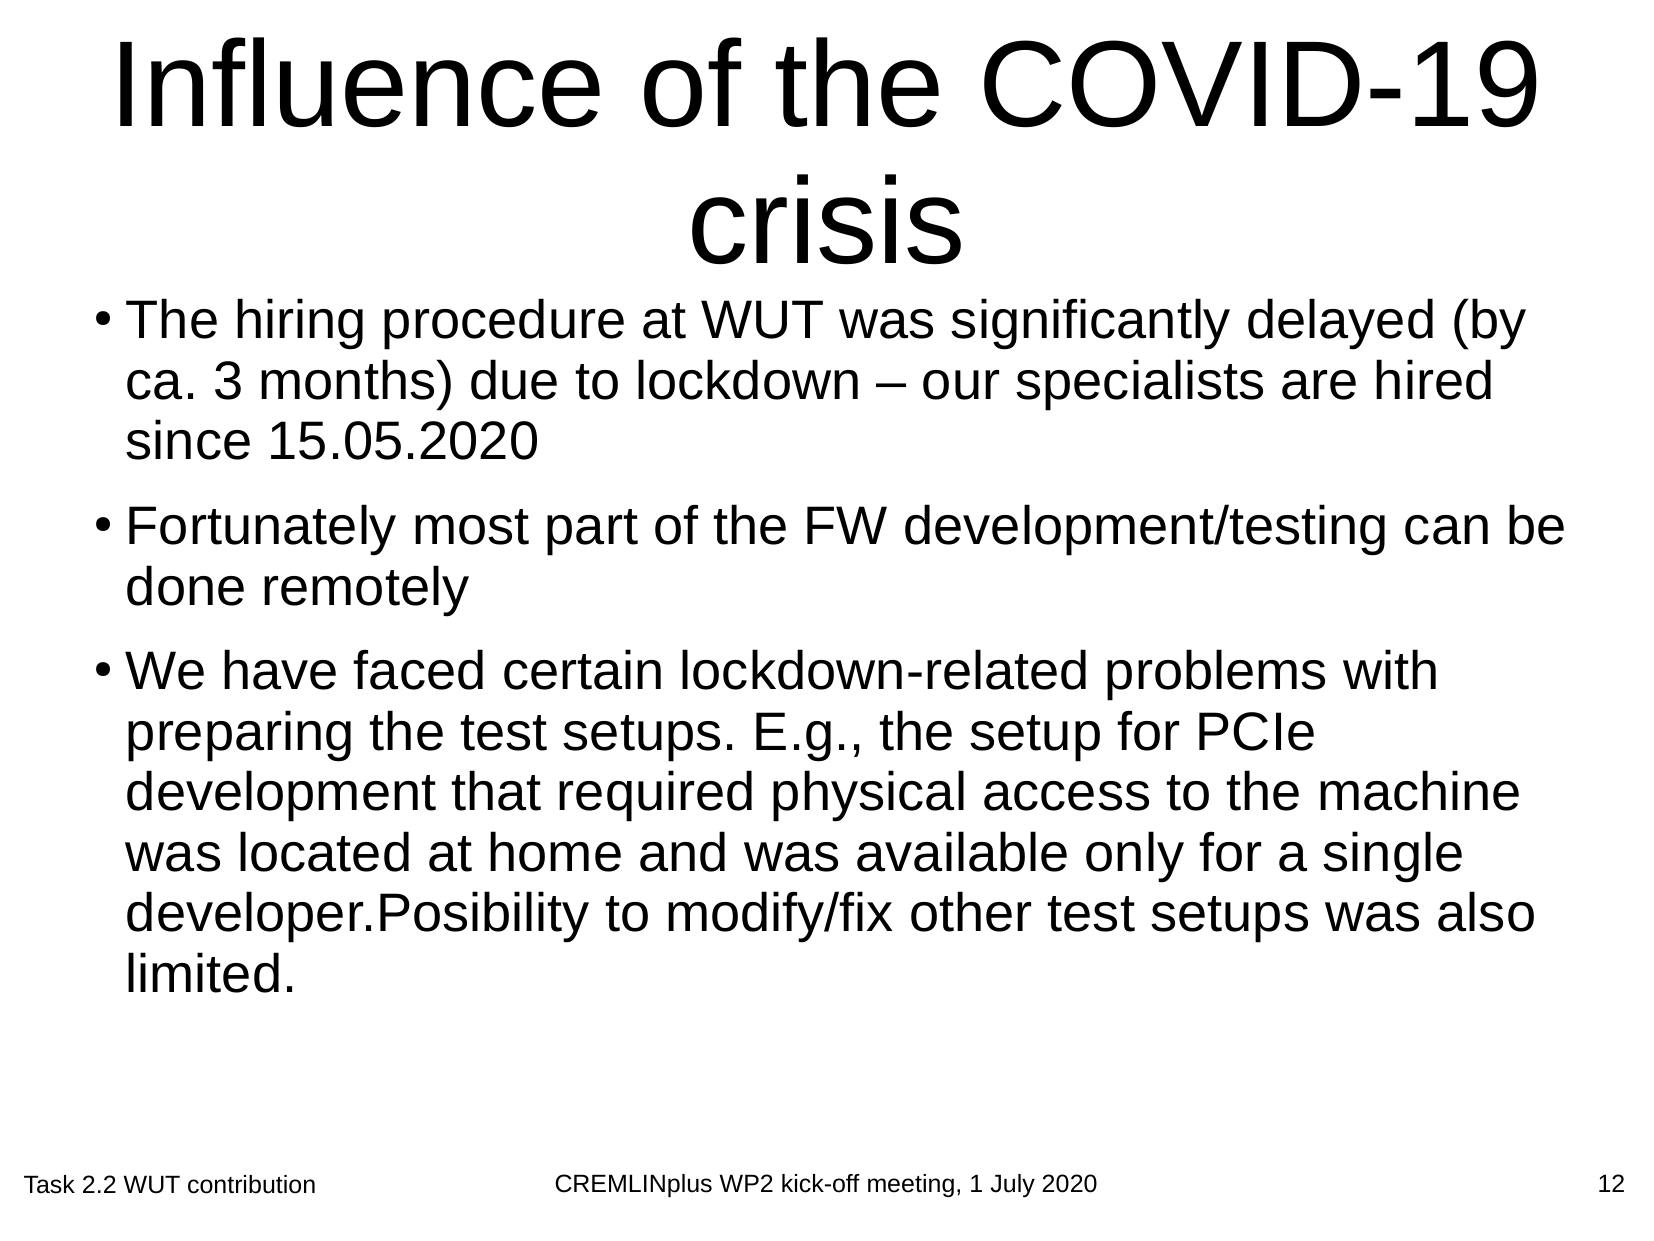

# Influence of the COVID-19 crisis
The hiring procedure at WUT was significantly delayed (by ca. 3 months) due to lockdown – our specialists are hired since 15.05.2020
Fortunately most part of the FW development/testing can be done remotely
We have faced certain lockdown-related problems with preparing the test setups. E.g., the setup for PCIe development that required physical access to the machine was located at home and was available only for a single developer.Posibility to modify/fix other test setups was also limited.
CREMLINplus WP2 kick-off meeting, 1 July 2020
12
Task 2.2 WUT contribution